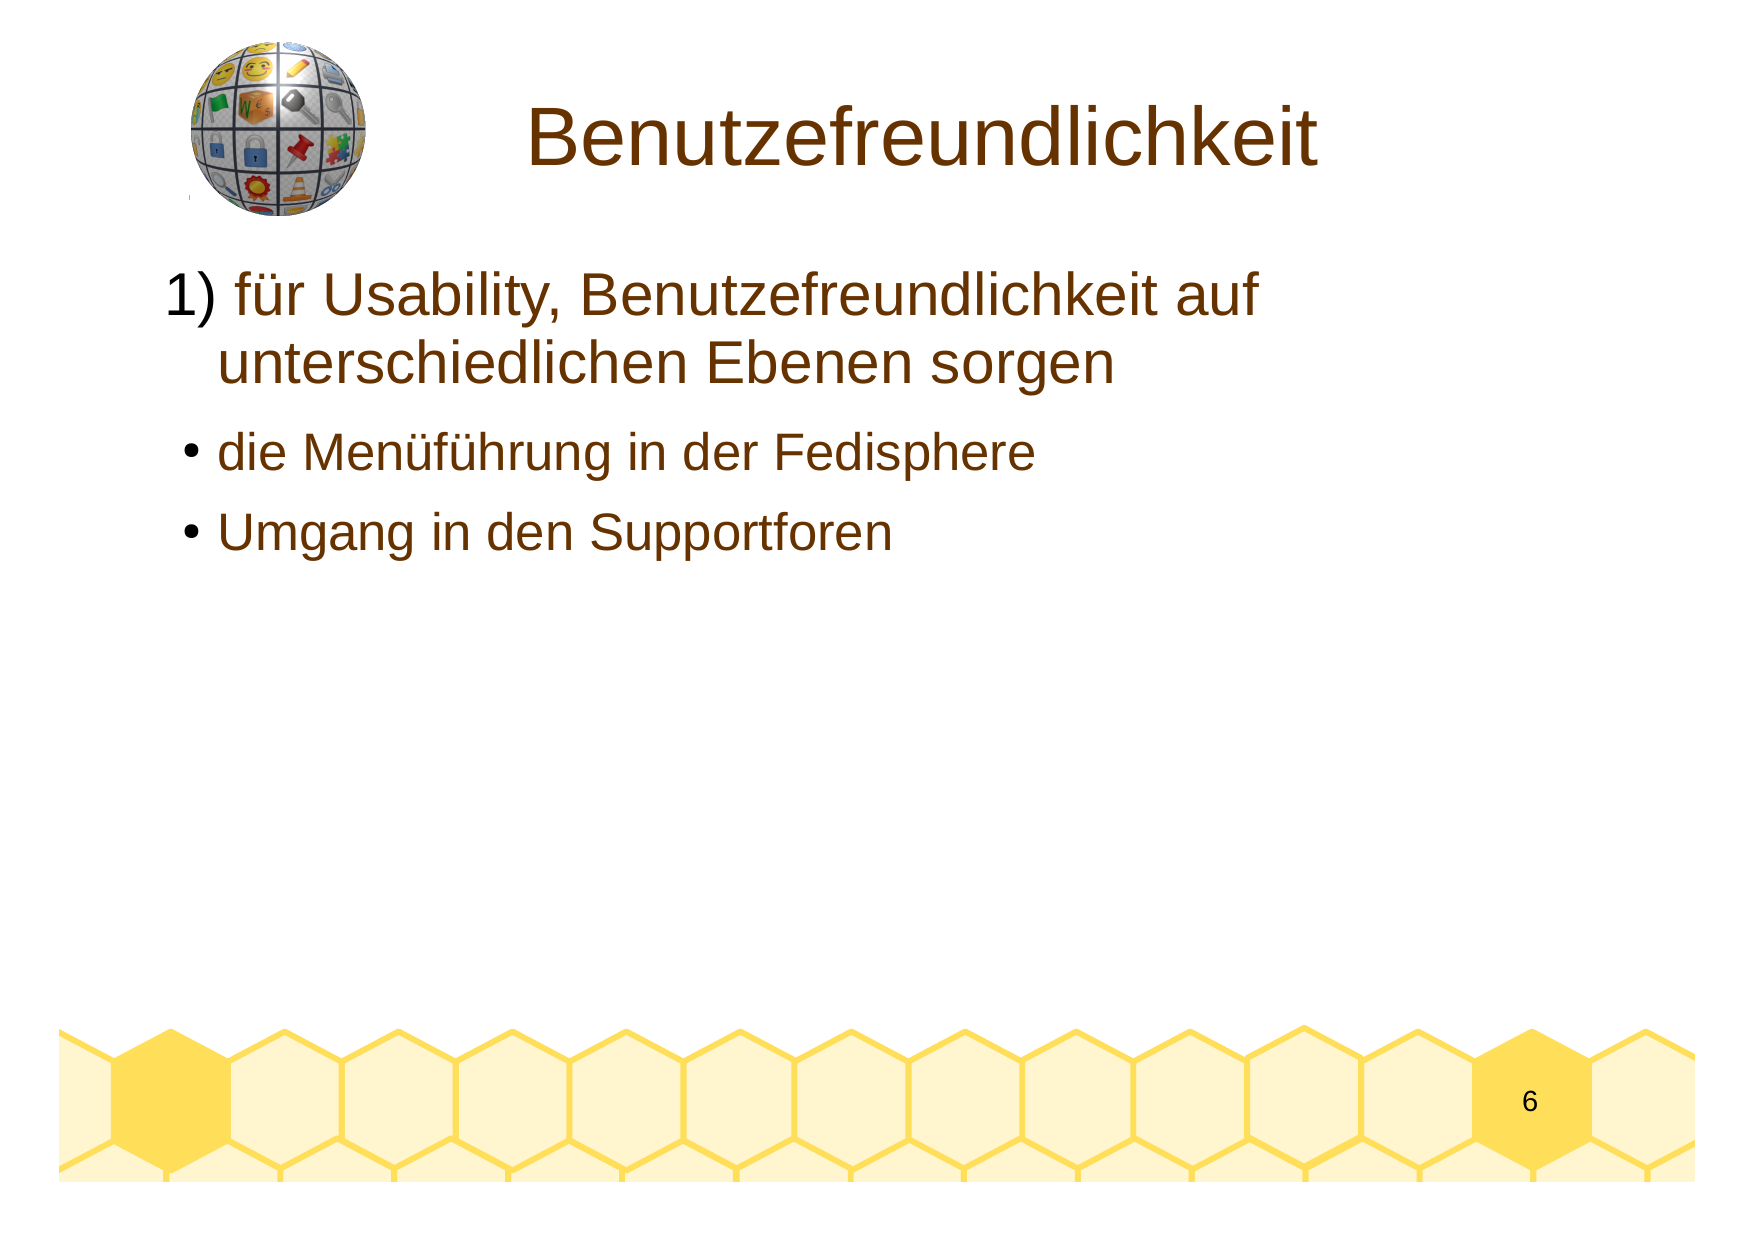

# Benutzefreundlichkeit
 für Usability, Benutzefreundlichkeit auf unterschiedlichen Ebenen sorgen
die Menüführung in der Fedisphere
Umgang in den Supportforen